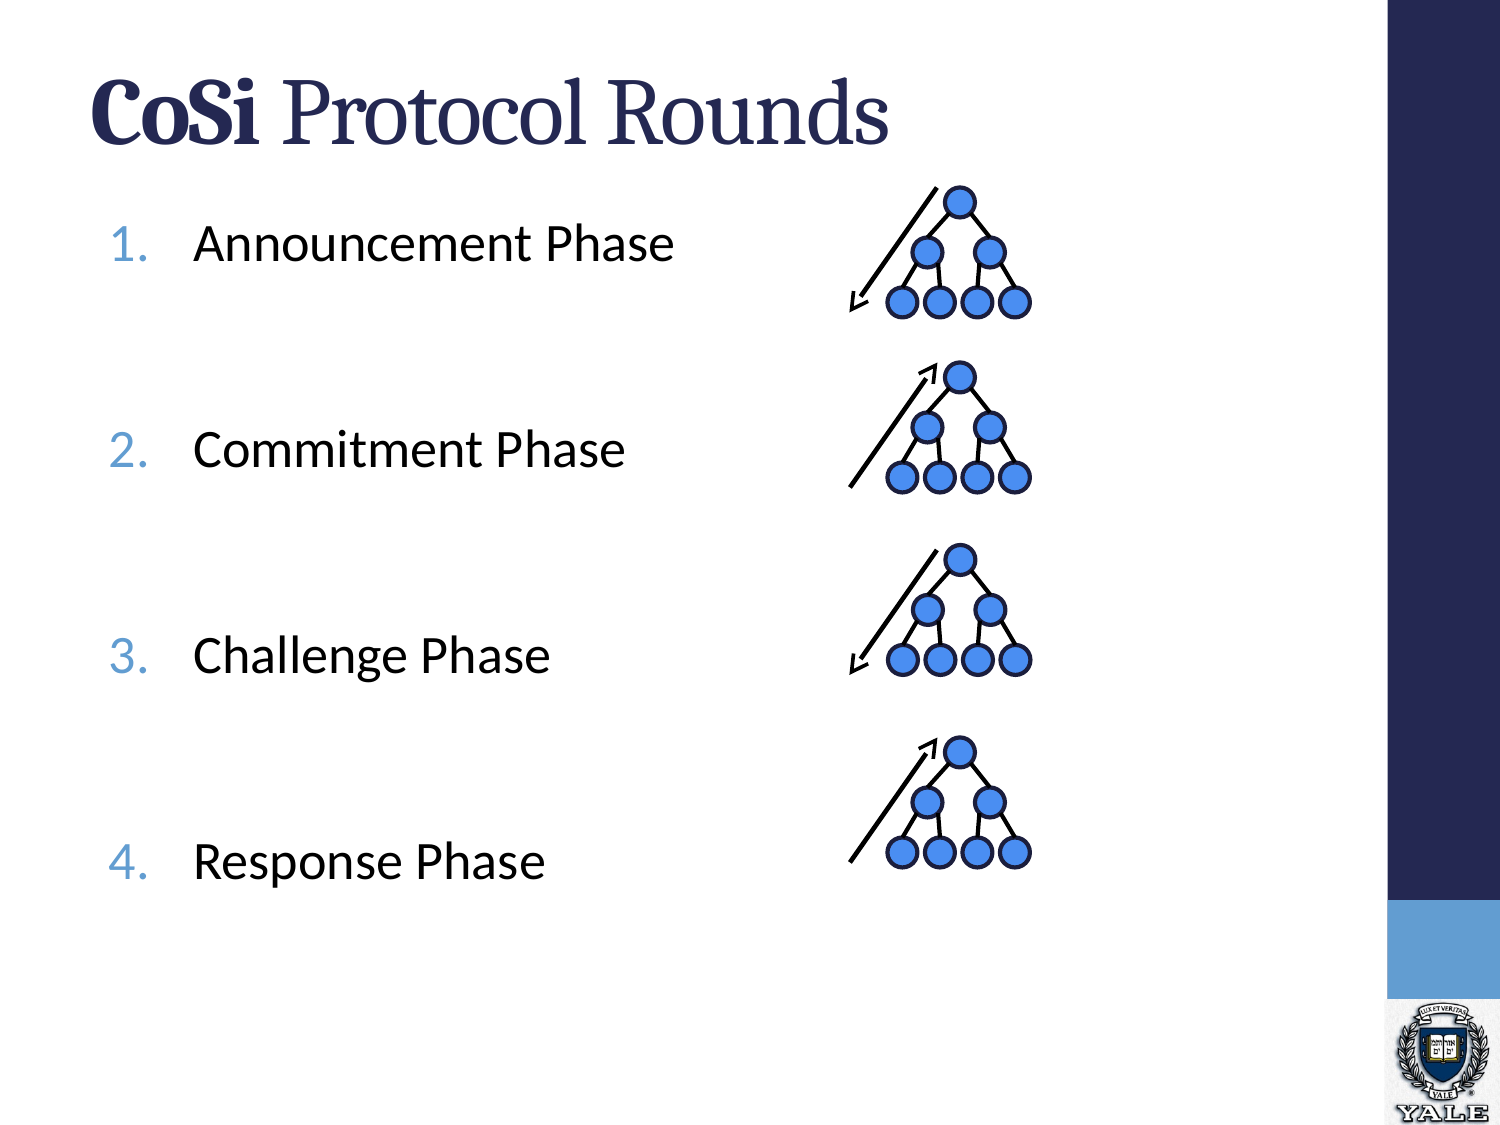

# CoSi Protocol Rounds
Announcement Phase
Commitment Phase
Challenge Phase
Response Phase